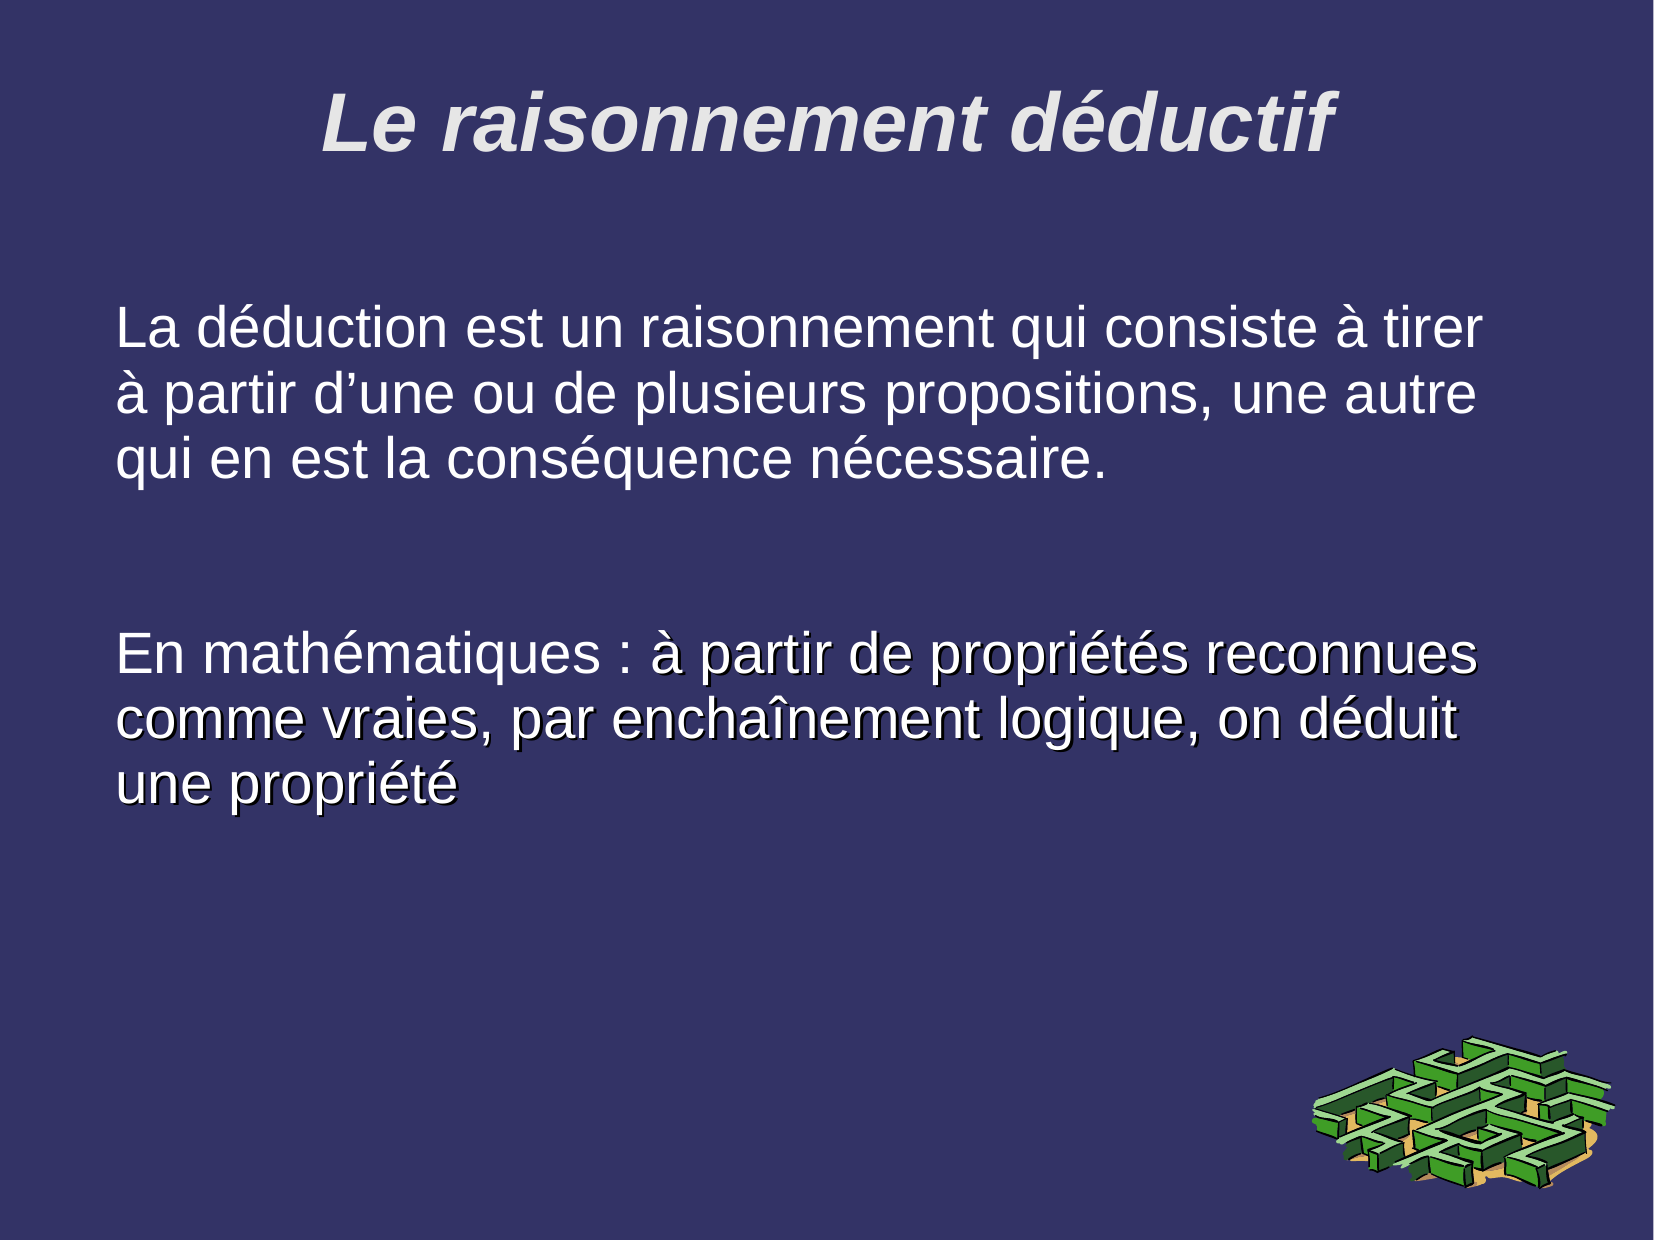

# Le raisonnement déductif
La déduction est un raisonnement qui consiste à tirer à partir d’une ou de plusieurs propositions, une autre qui en est la conséquence nécessaire.
En mathématiques : à partir de propriétés reconnues comme vraies, par enchaînement logique, on déduit une propriété